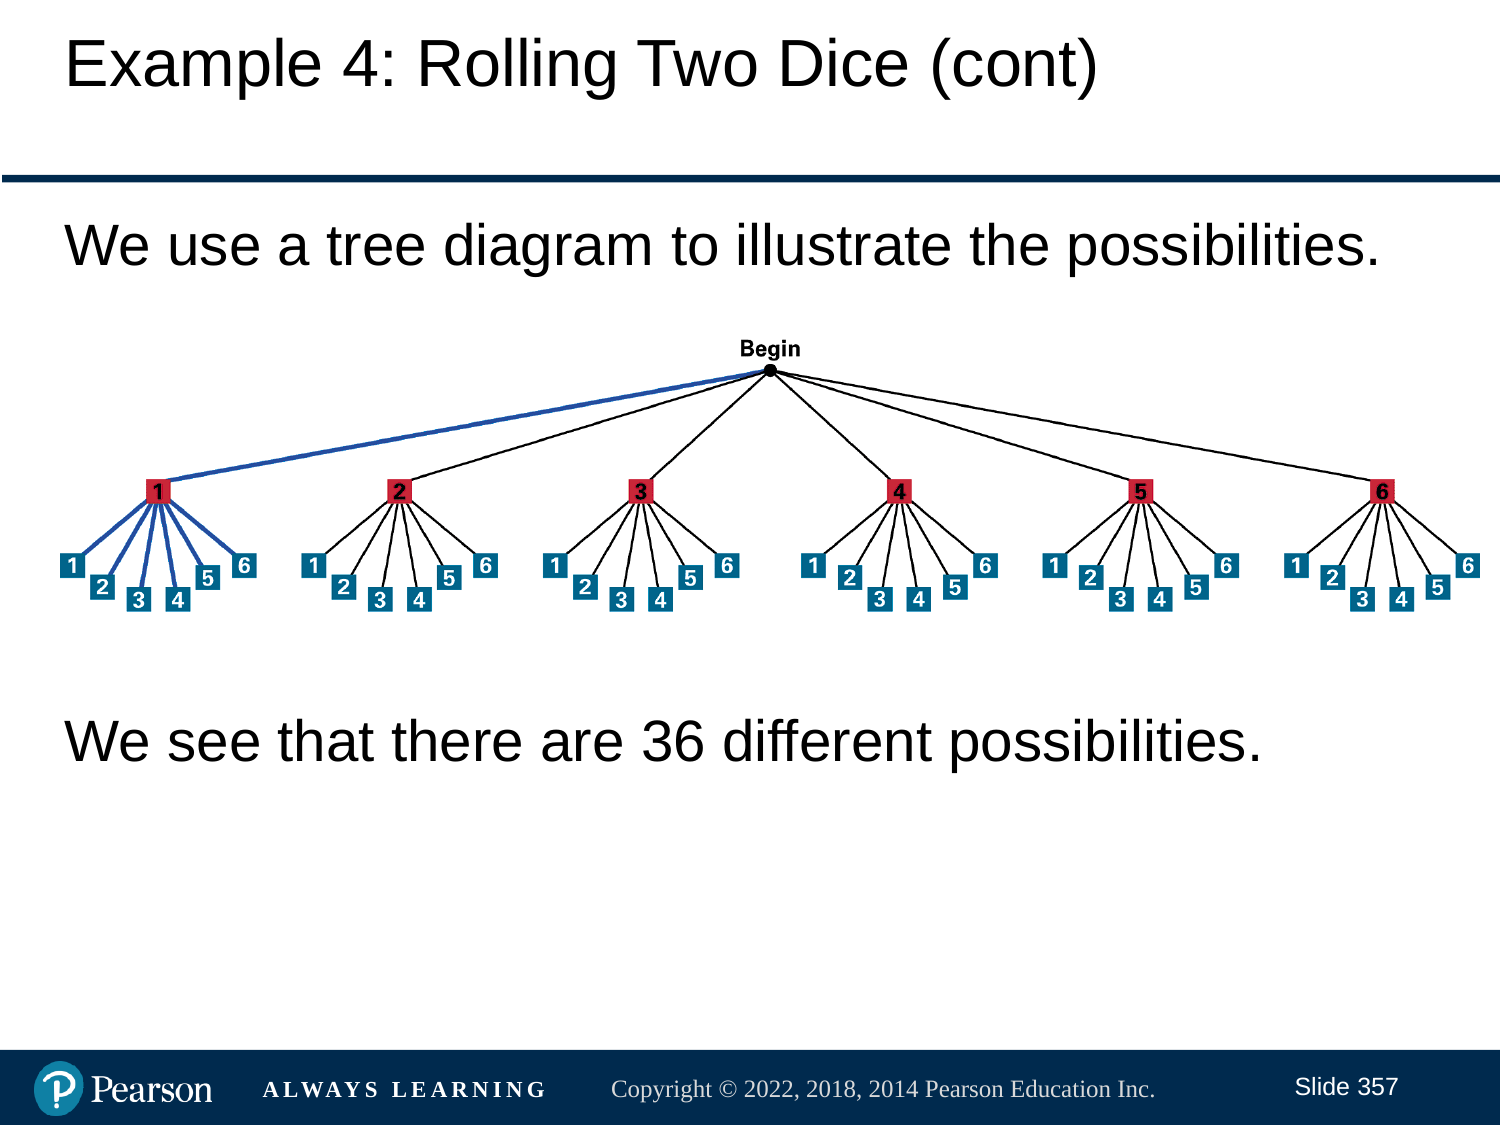

# Example 4: Rolling Two Dice (cont)
We use a tree diagram to illustrate the possibilities.
We see that there are 36 different possibilities.